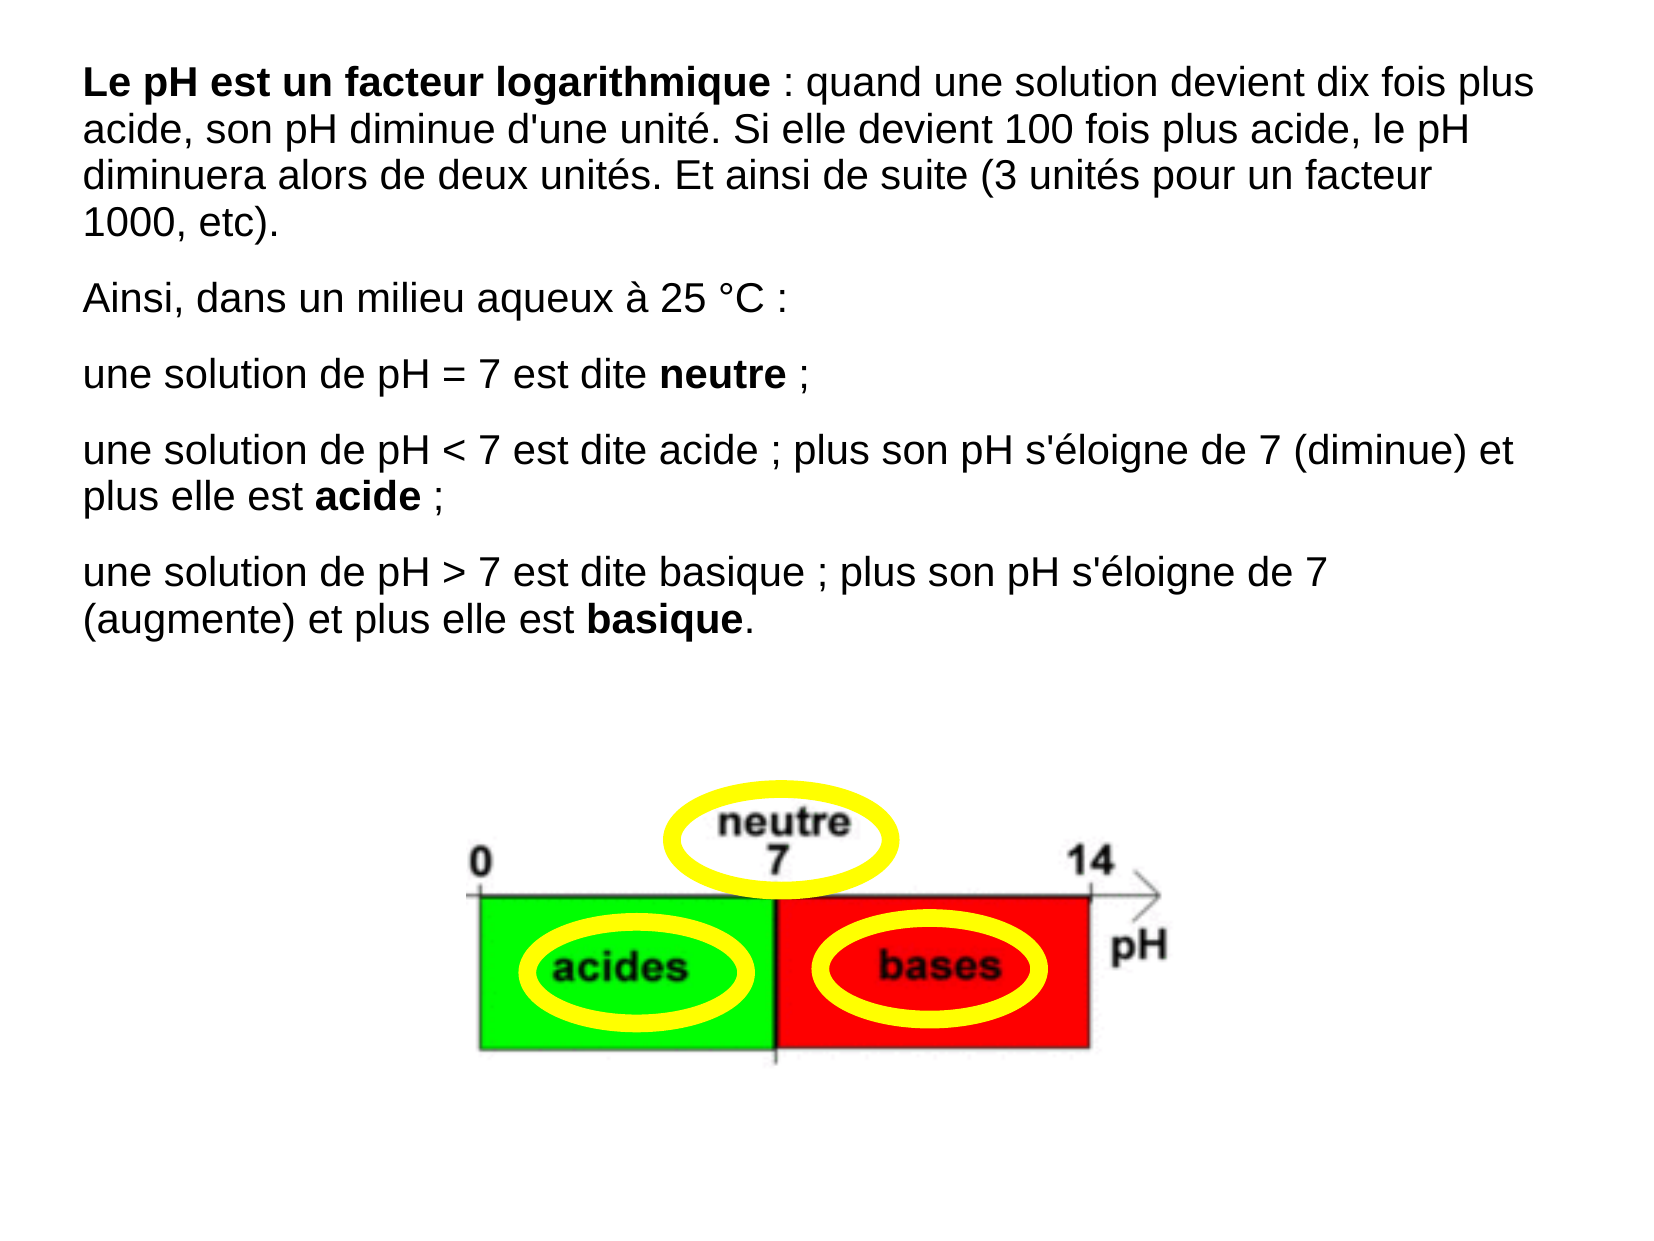

# Le pH est un facteur logarithmique : quand une solution devient dix fois plus acide, son pH diminue d'une unité. Si elle devient 100 fois plus acide, le pH diminuera alors de deux unités. Et ainsi de suite (3 unités pour un facteur 1000, etc).
Ainsi, dans un milieu aqueux à 25 °C :
une solution de pH = 7 est dite neutre ;
une solution de pH < 7 est dite acide ; plus son pH s'éloigne de 7 (diminue) et plus elle est acide ;
une solution de pH > 7 est dite basique ; plus son pH s'éloigne de 7 (augmente) et plus elle est basique.